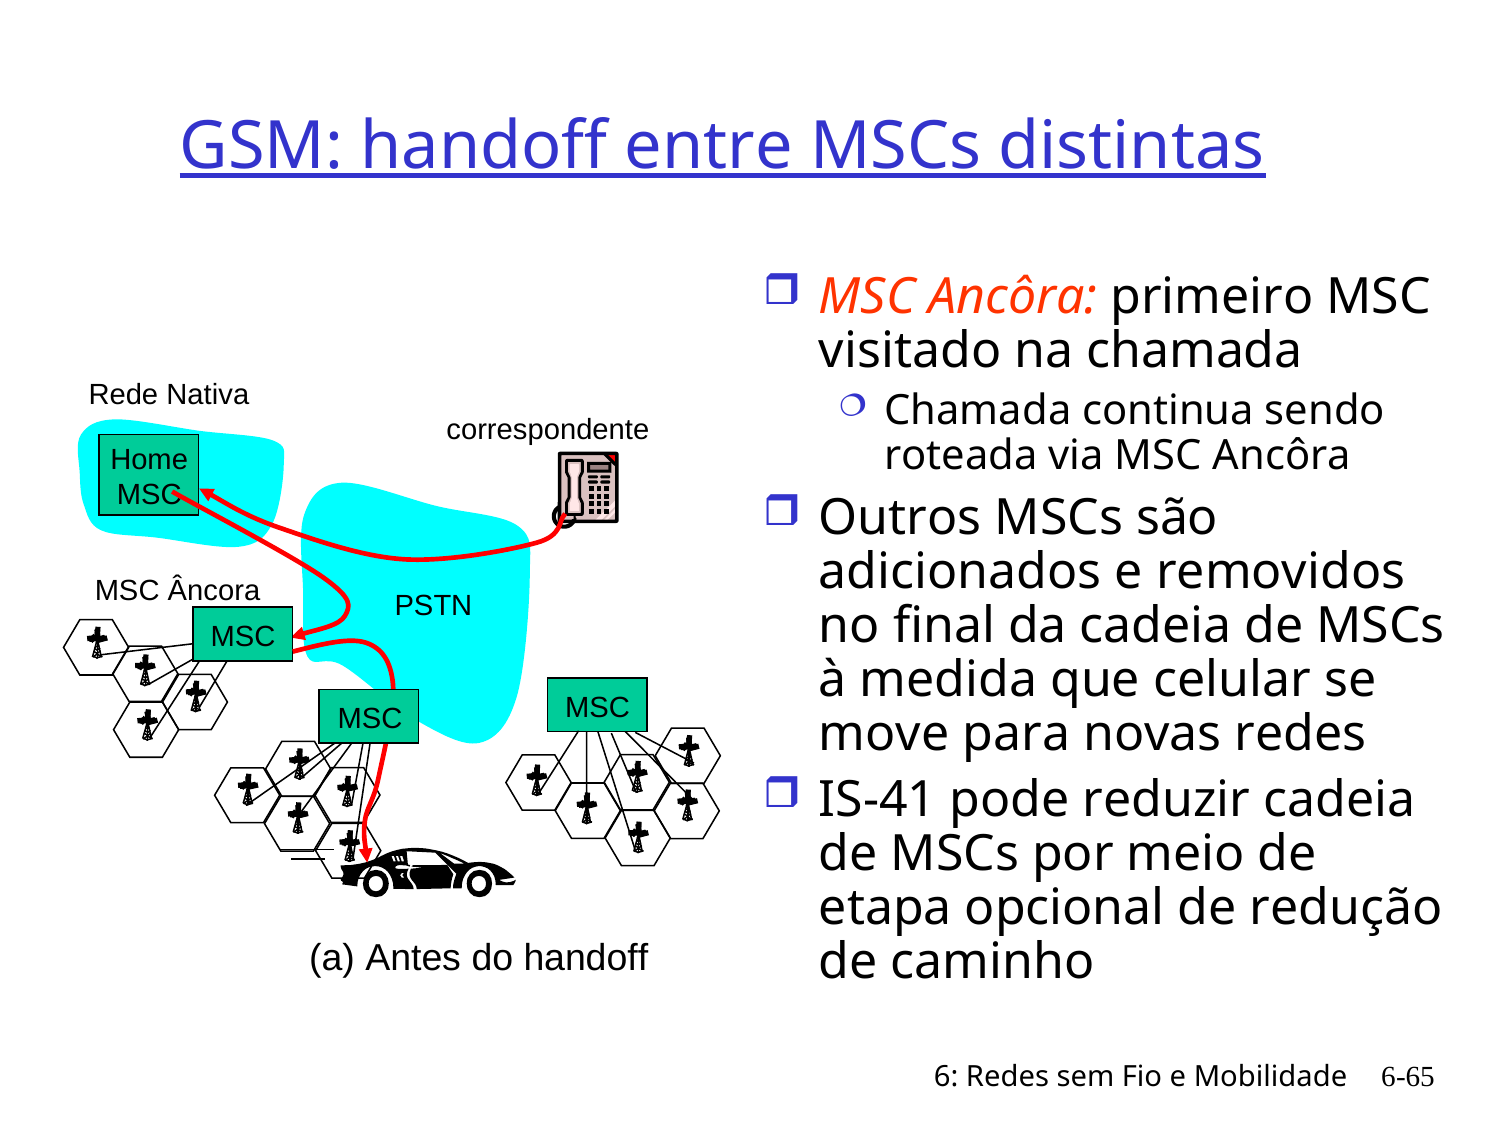

GSM: handoff entre MSCs distintas
MSC Ancôra: primeiro MSC visitado na chamada
Chamada continua sendo roteada via MSC Ancôra
Outros MSCs são adicionados e removidos no final da cadeia de MSCs à medida que celular se move para novas redes
IS-41 pode reduzir cadeia de MSCs por meio de etapa opcional de redução de caminho
Rede Nativa
Home MSC
correspondente
MSC Âncora
PSTN
MSC
MSC
MSC
(a) Antes do handoff
6: Redes sem Fio e Mobilidade